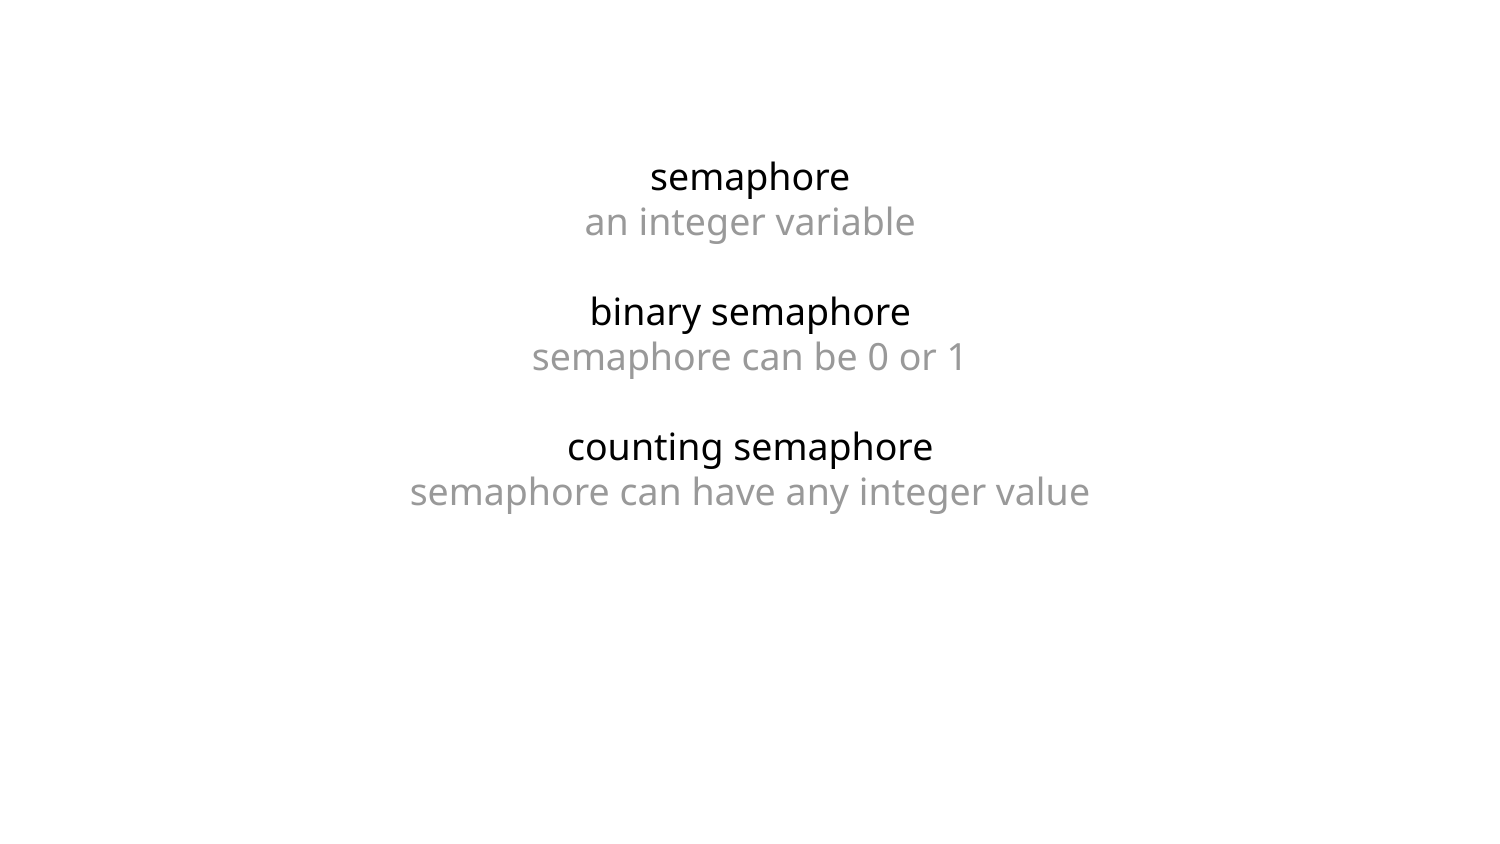

semaphore
an integer variable
binary semaphore
semaphore can be 0 or 1
counting semaphore
semaphore can have any integer value